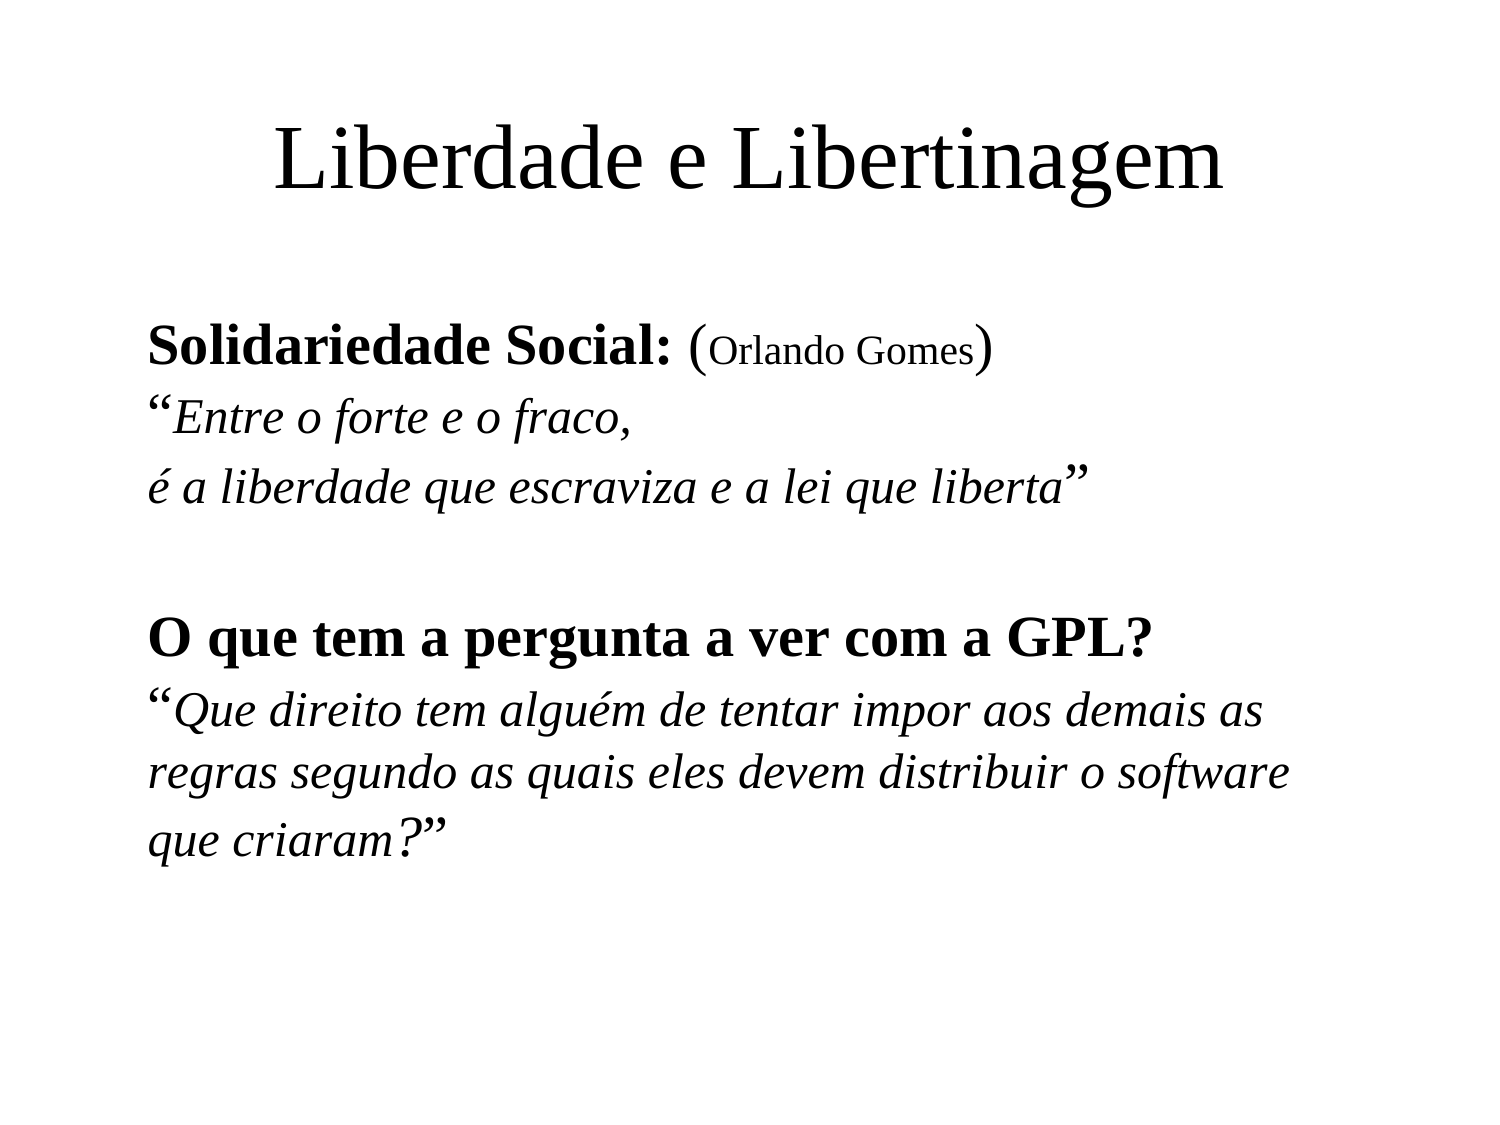

Liberdade e Libertinagem
Solidariedade Social: (Orlando Gomes)
“Entre o forte e o fraco,
é a liberdade que escraviza e a lei que liberta”
O que tem a pergunta a ver com a GPL?
“Que direito tem alguém de tentar impor aos demais as regras segundo as quais eles devem distribuir o software que criaram?”